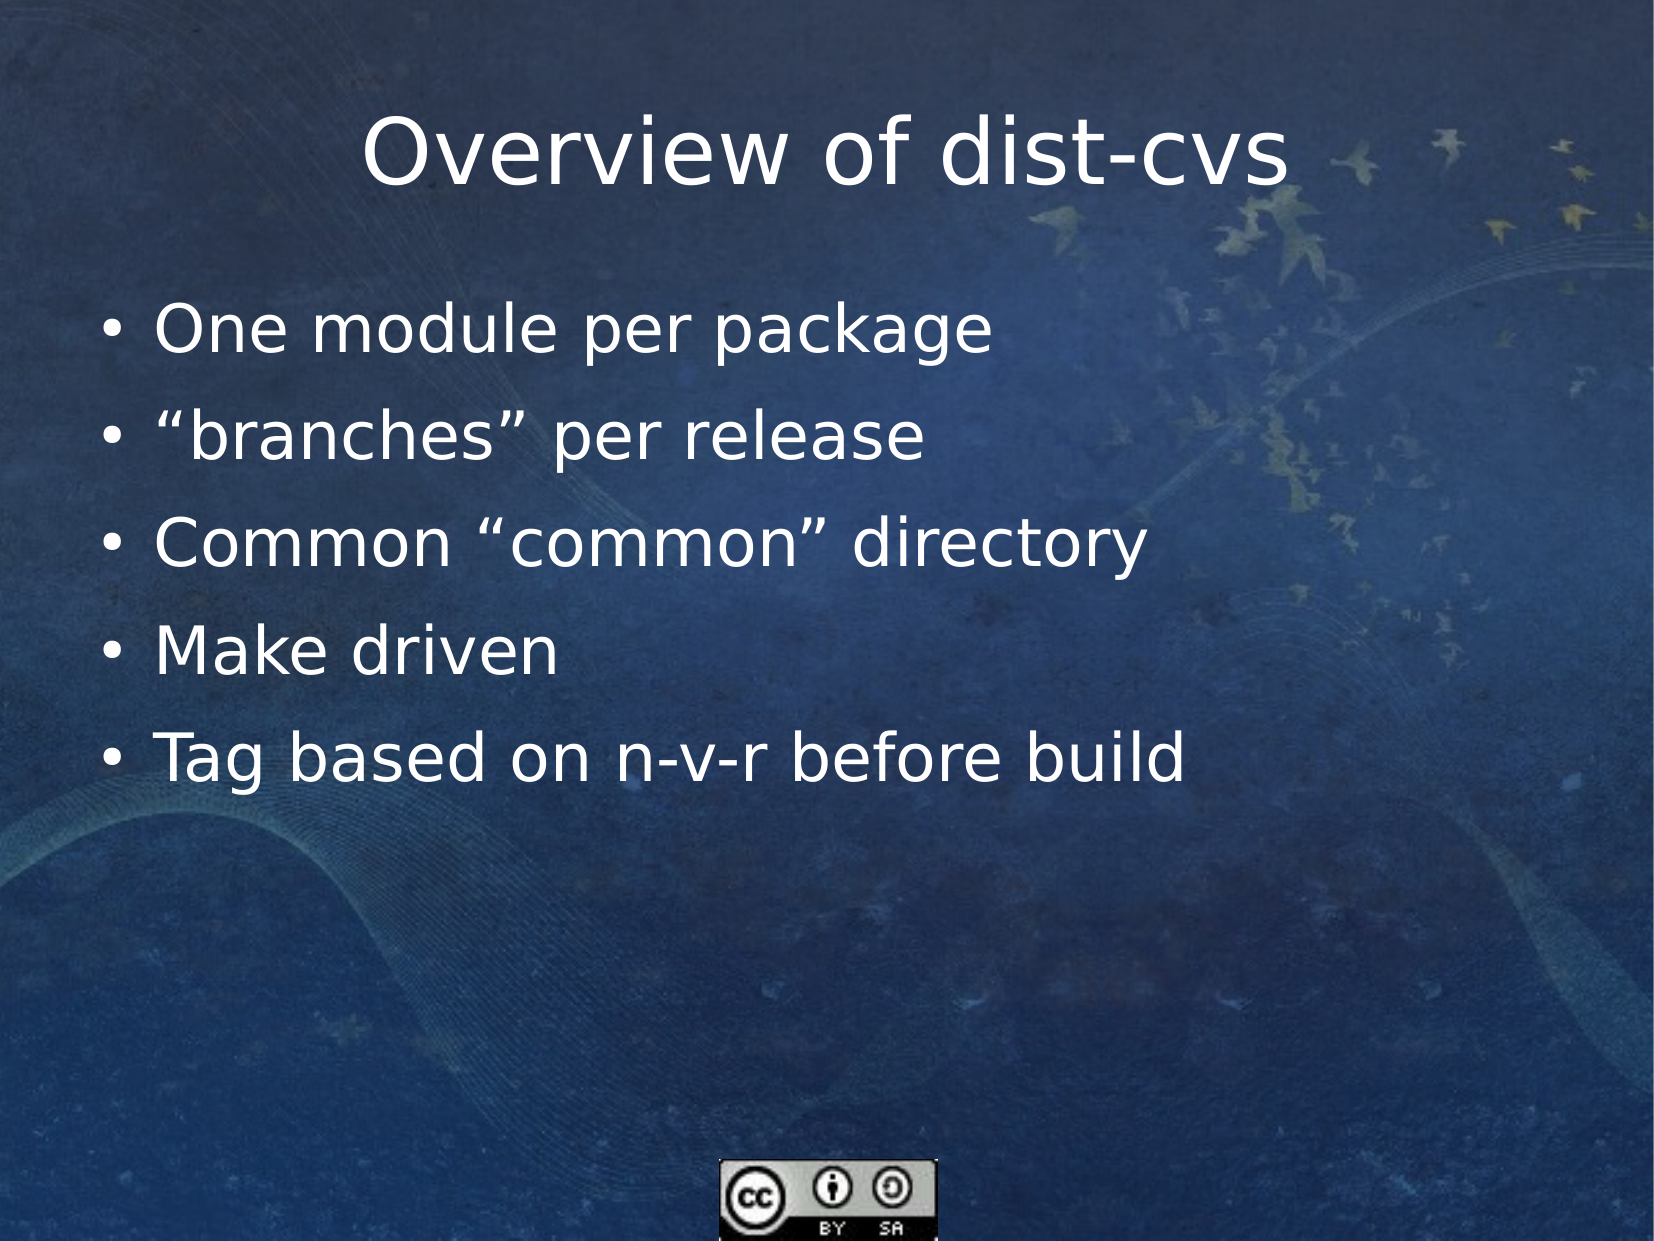

# Overview of dist-cvs
One module per package
“branches” per release
Common “common” directory
Make driven
Tag based on n-v-r before build